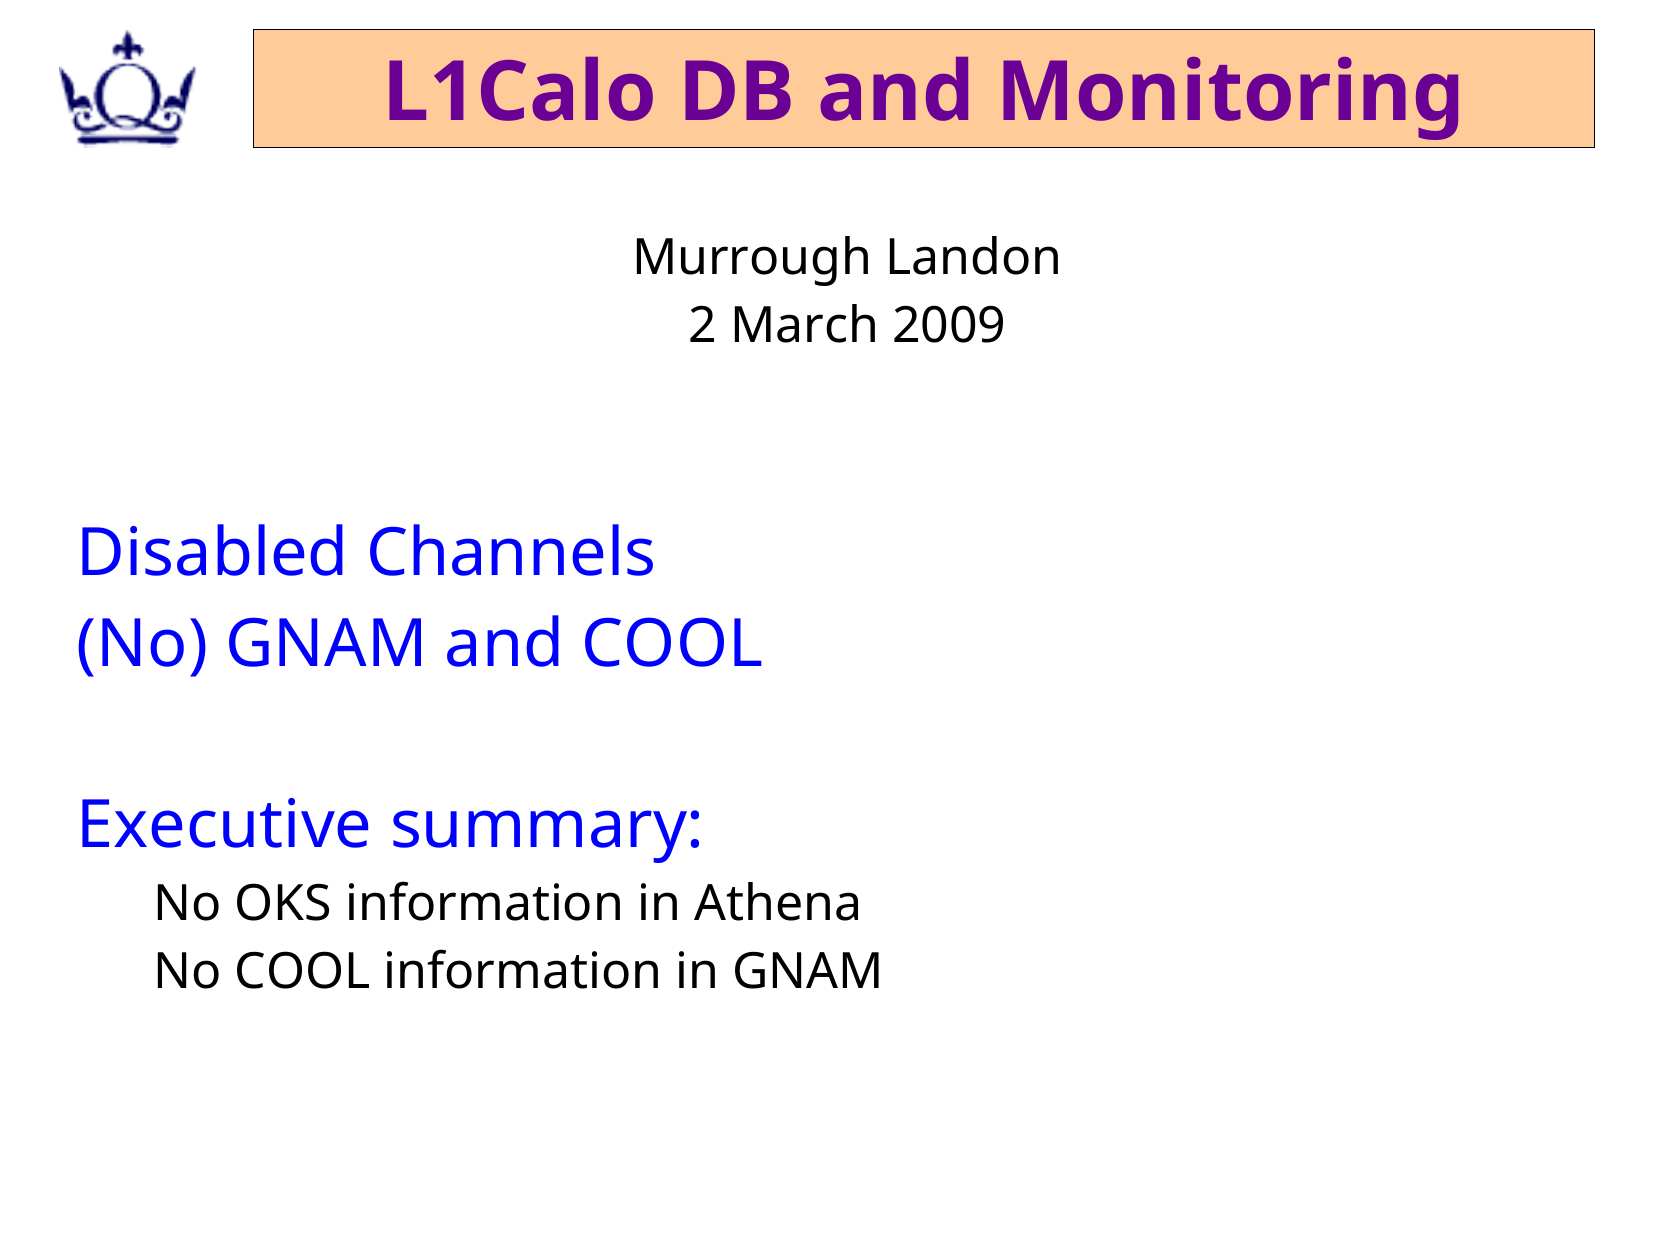

# L1Calo DB and Monitoring
Murrough Landon
2 March 2009
Disabled Channels
(No) GNAM and COOL
Executive summary:
No OKS information in Athena
No COOL information in GNAM